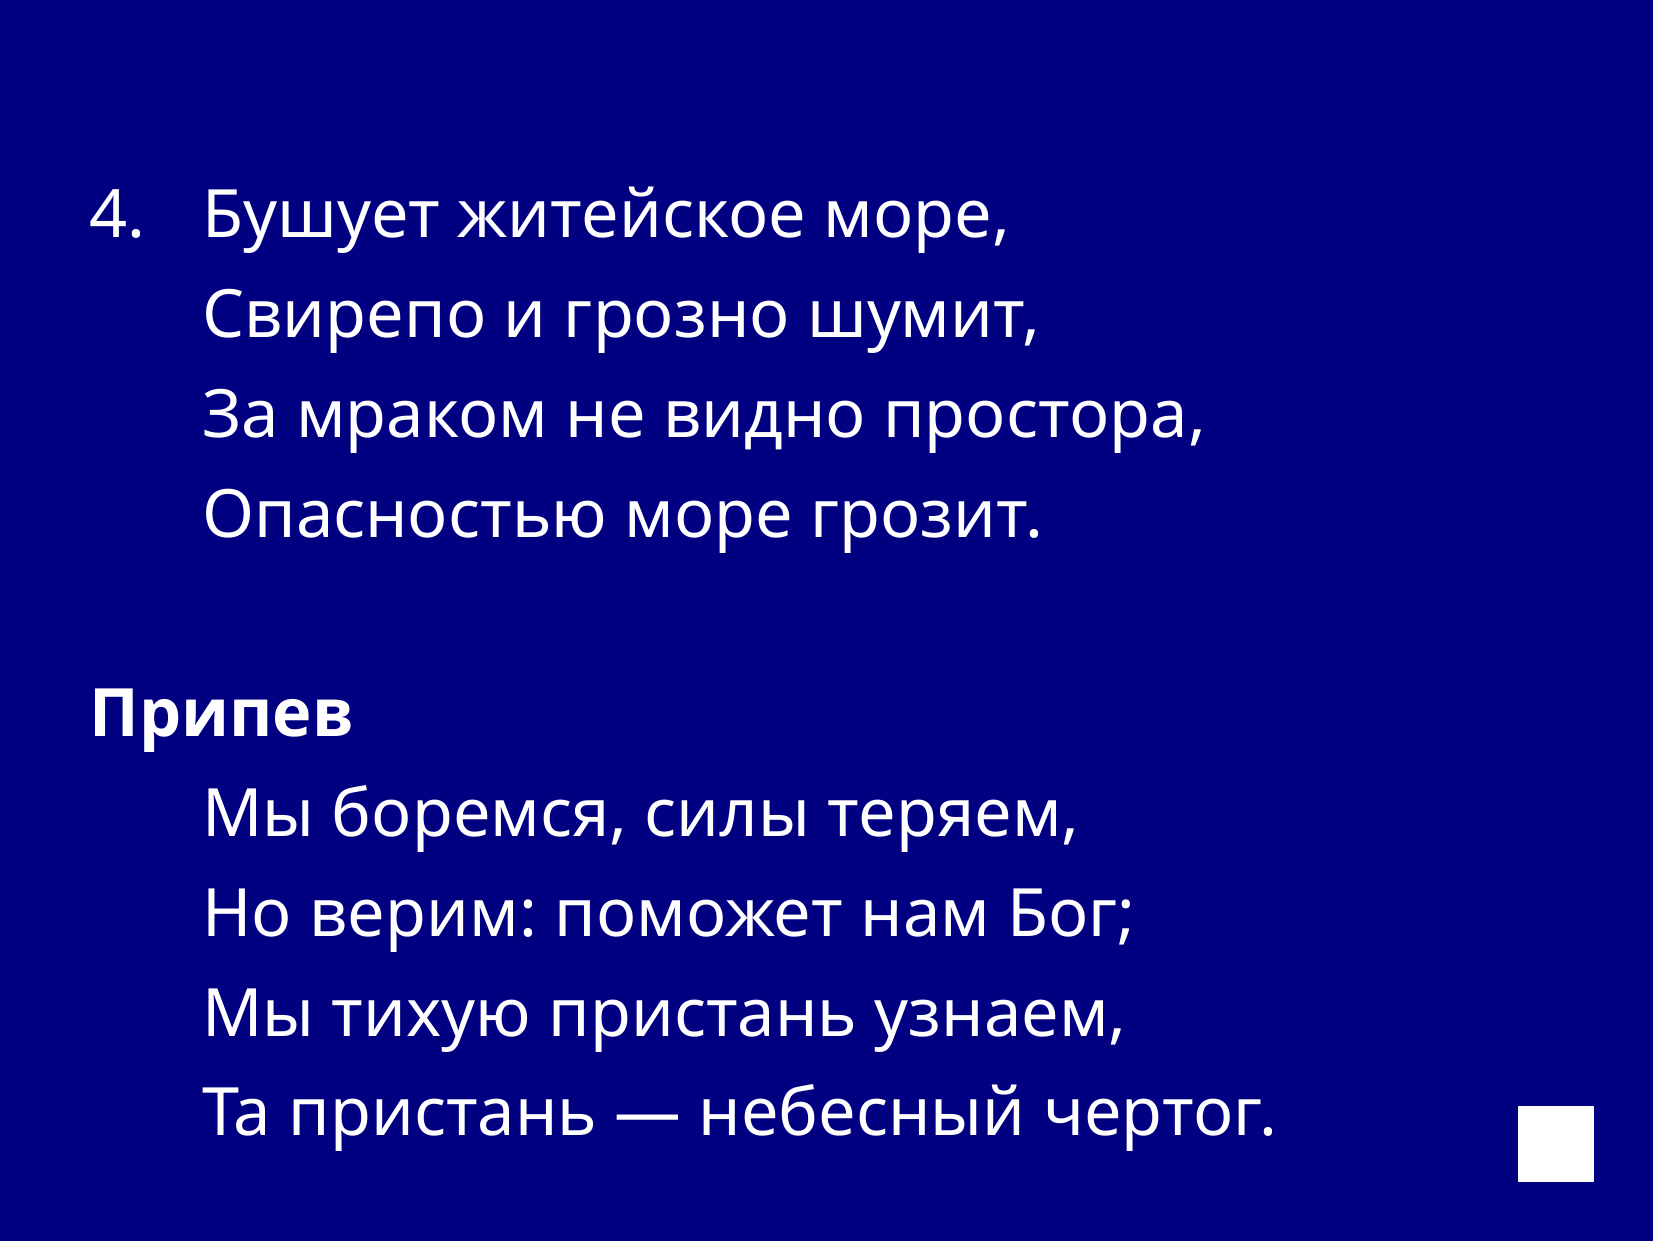

4.	Бушует житейское море,
	Свирепо и грозно шумит,
	За мраком не видно простора,
	Опасностью море грозит.
Припев
	Мы боремся, силы теряем,
	Но верим: поможет нам Бог;
	Мы тихую пристань узнаем,
	Та пристань — небесный чертог.